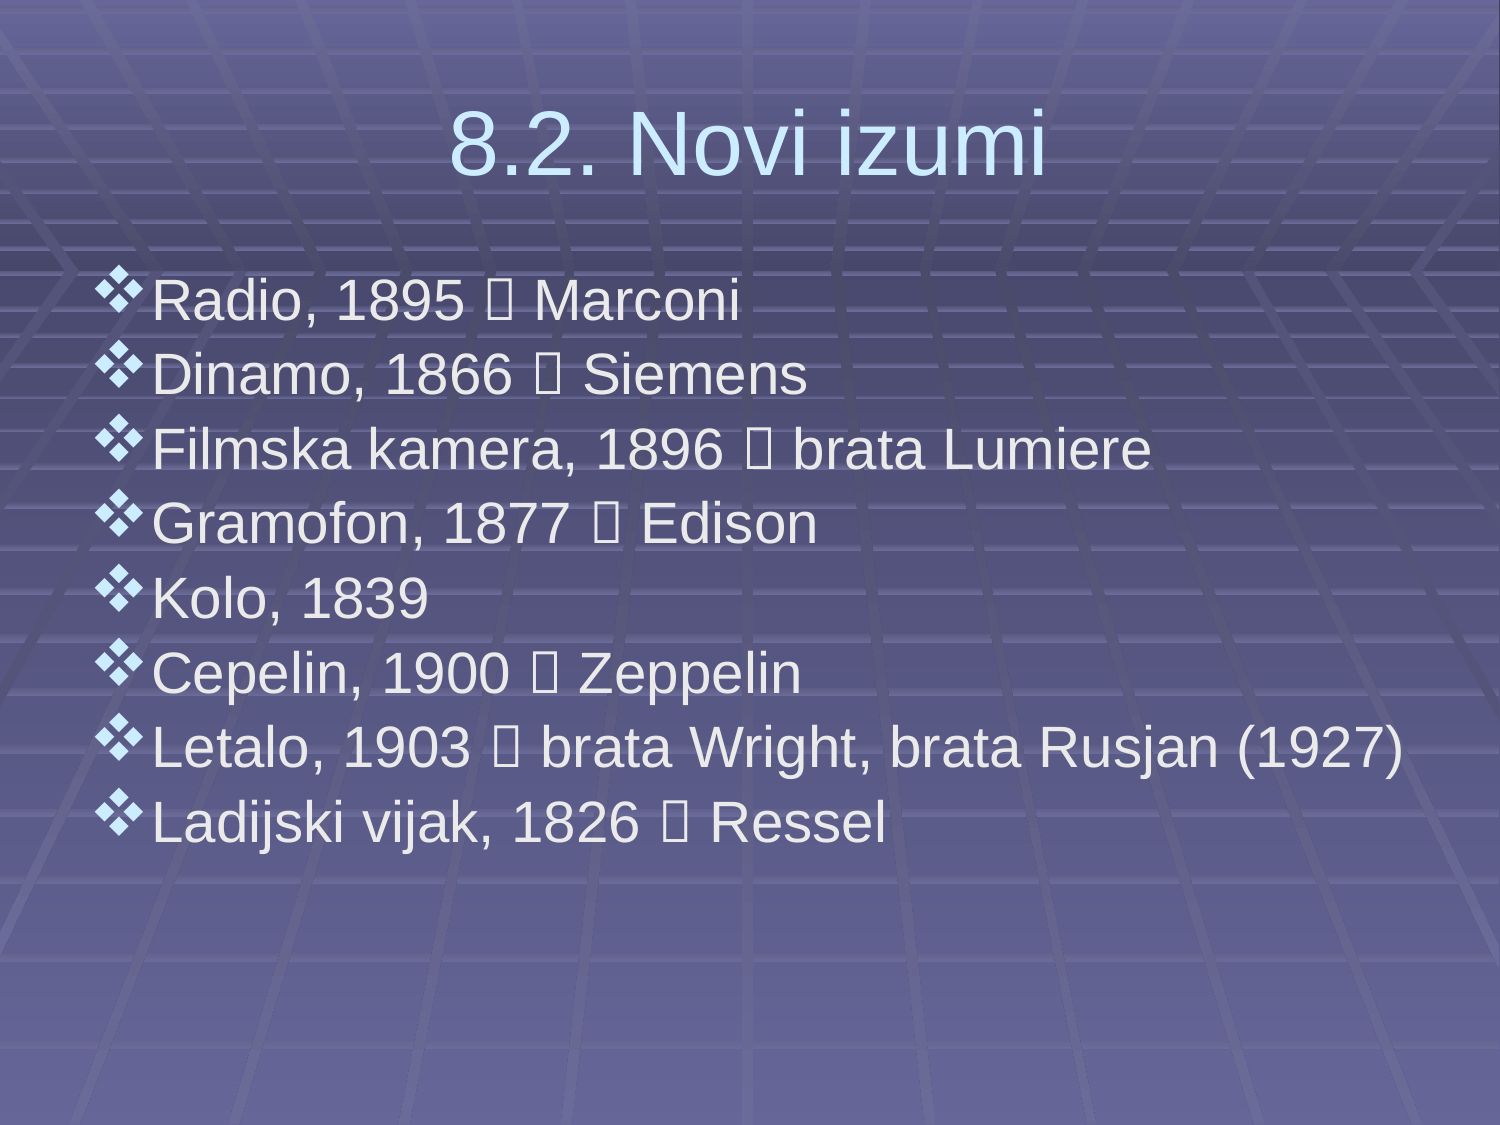

# 8.2. Novi izumi
Radio, 1895  Marconi
Dinamo, 1866  Siemens
Filmska kamera, 1896  brata Lumiere
Gramofon, 1877  Edison
Kolo, 1839
Cepelin, 1900  Zeppelin
Letalo, 1903  brata Wright, brata Rusjan (1927)
Ladijski vijak, 1826  Ressel